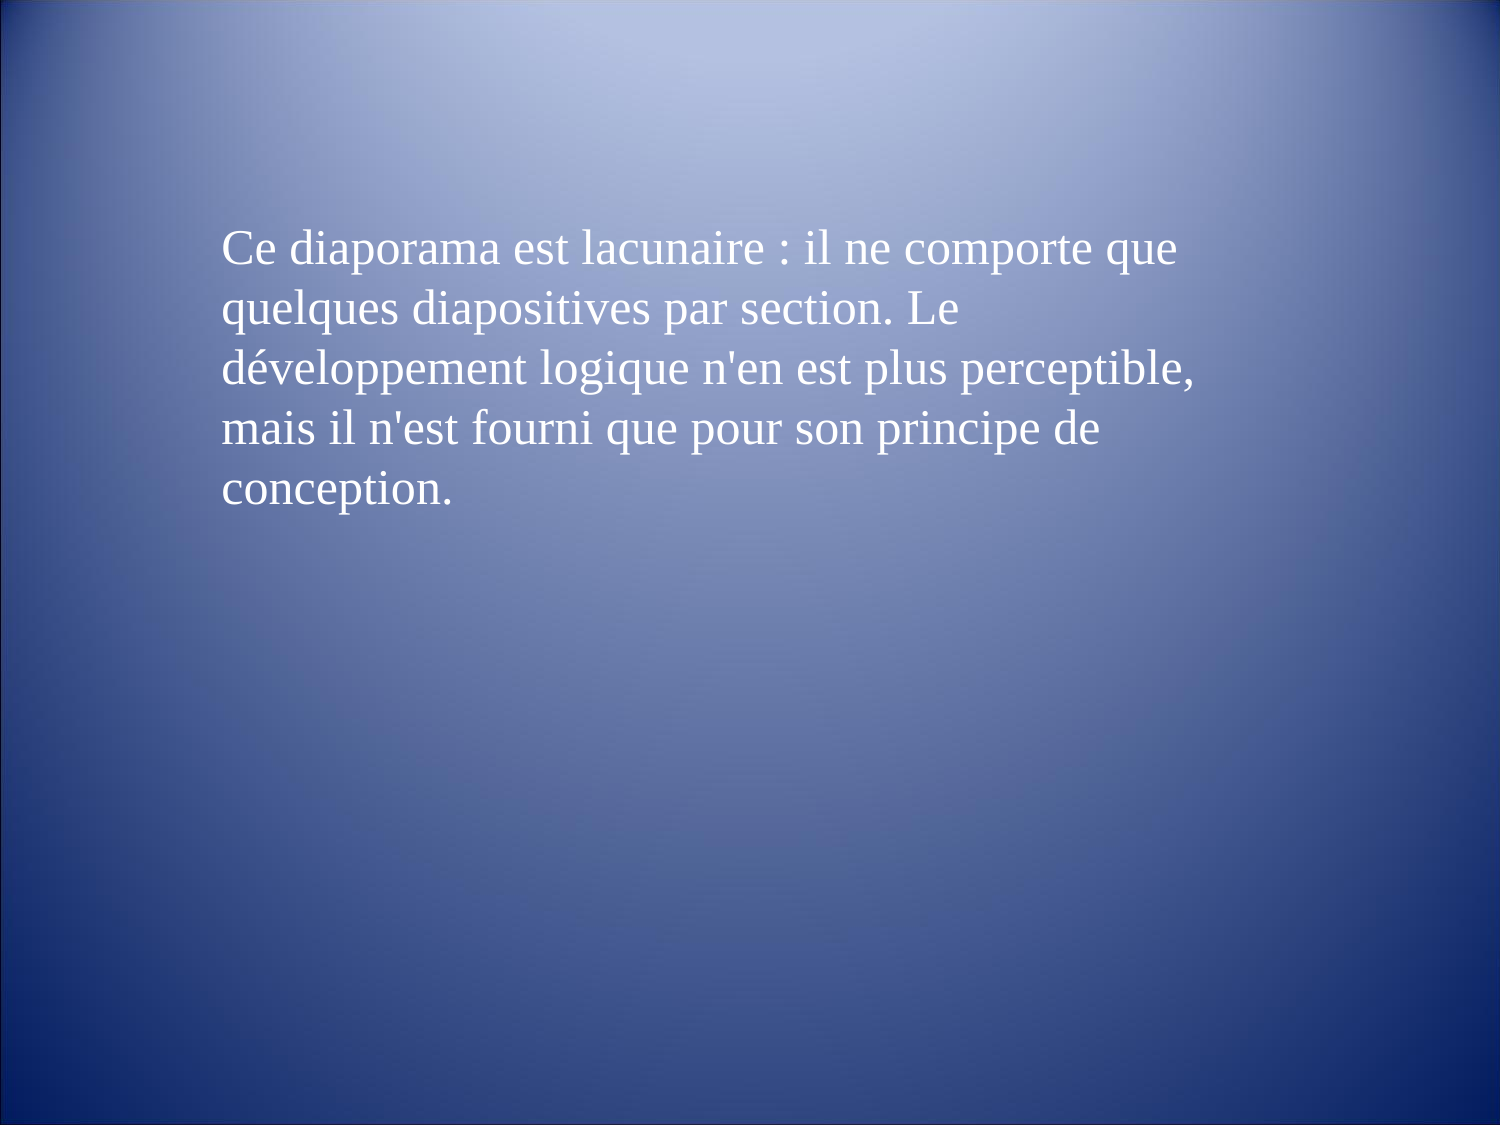

Ce diaporama est lacunaire : il ne comporte que quelques diapositives par section. Le développement logique n'en est plus perceptible, mais il n'est fourni que pour son principe de conception.